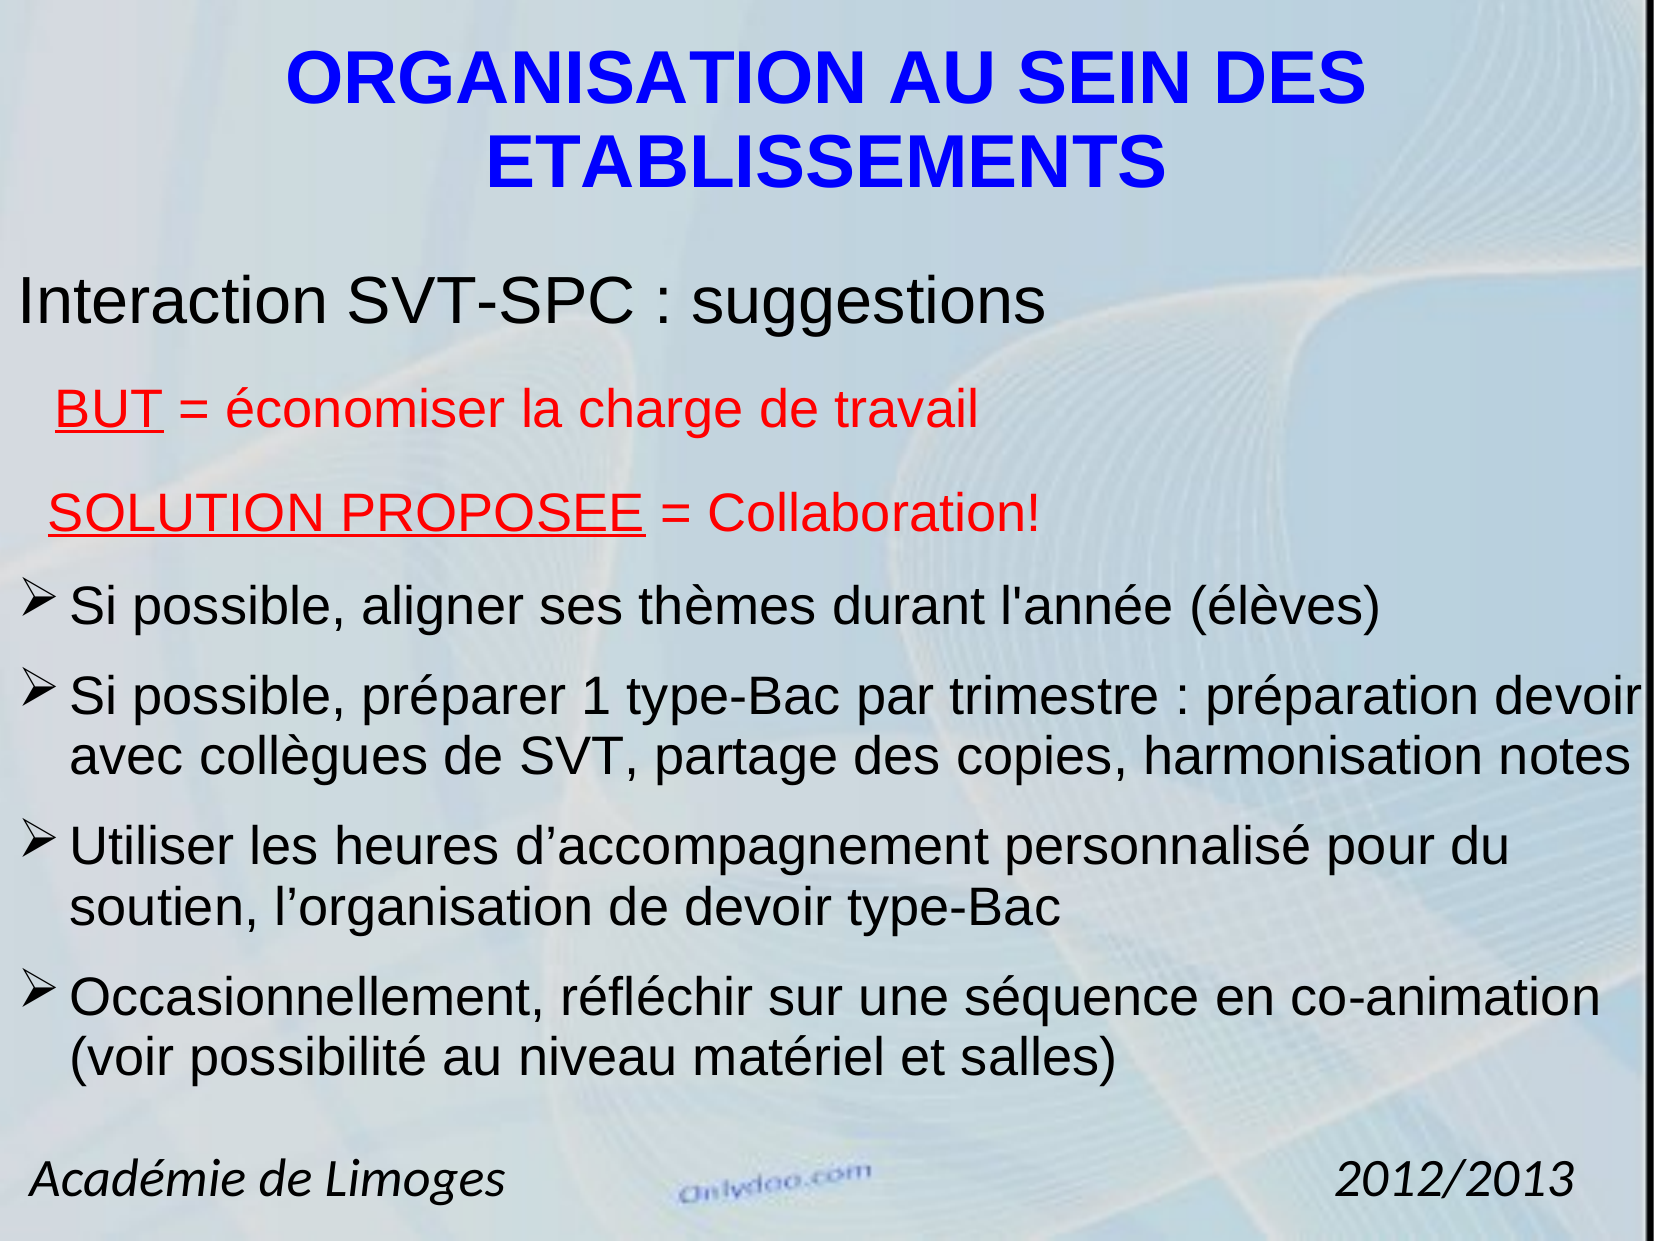

ORGANISATION AU SEIN DES ETABLISSEMENTS
Interaction SVT-SPC : suggestions
 BUT = économiser la charge de travail
 SOLUTION PROPOSEE = Collaboration!
Si possible, aligner ses thèmes durant l'année (élèves)
Si possible, préparer 1 type-Bac par trimestre : préparation devoir avec collègues de SVT, partage des copies, harmonisation notes
Utiliser les heures d’accompagnement personnalisé pour du soutien, l’organisation de devoir type-Bac
Occasionnellement, réfléchir sur une séquence en co-animation (voir possibilité au niveau matériel et salles)
Académie de Limoges							2012/2013